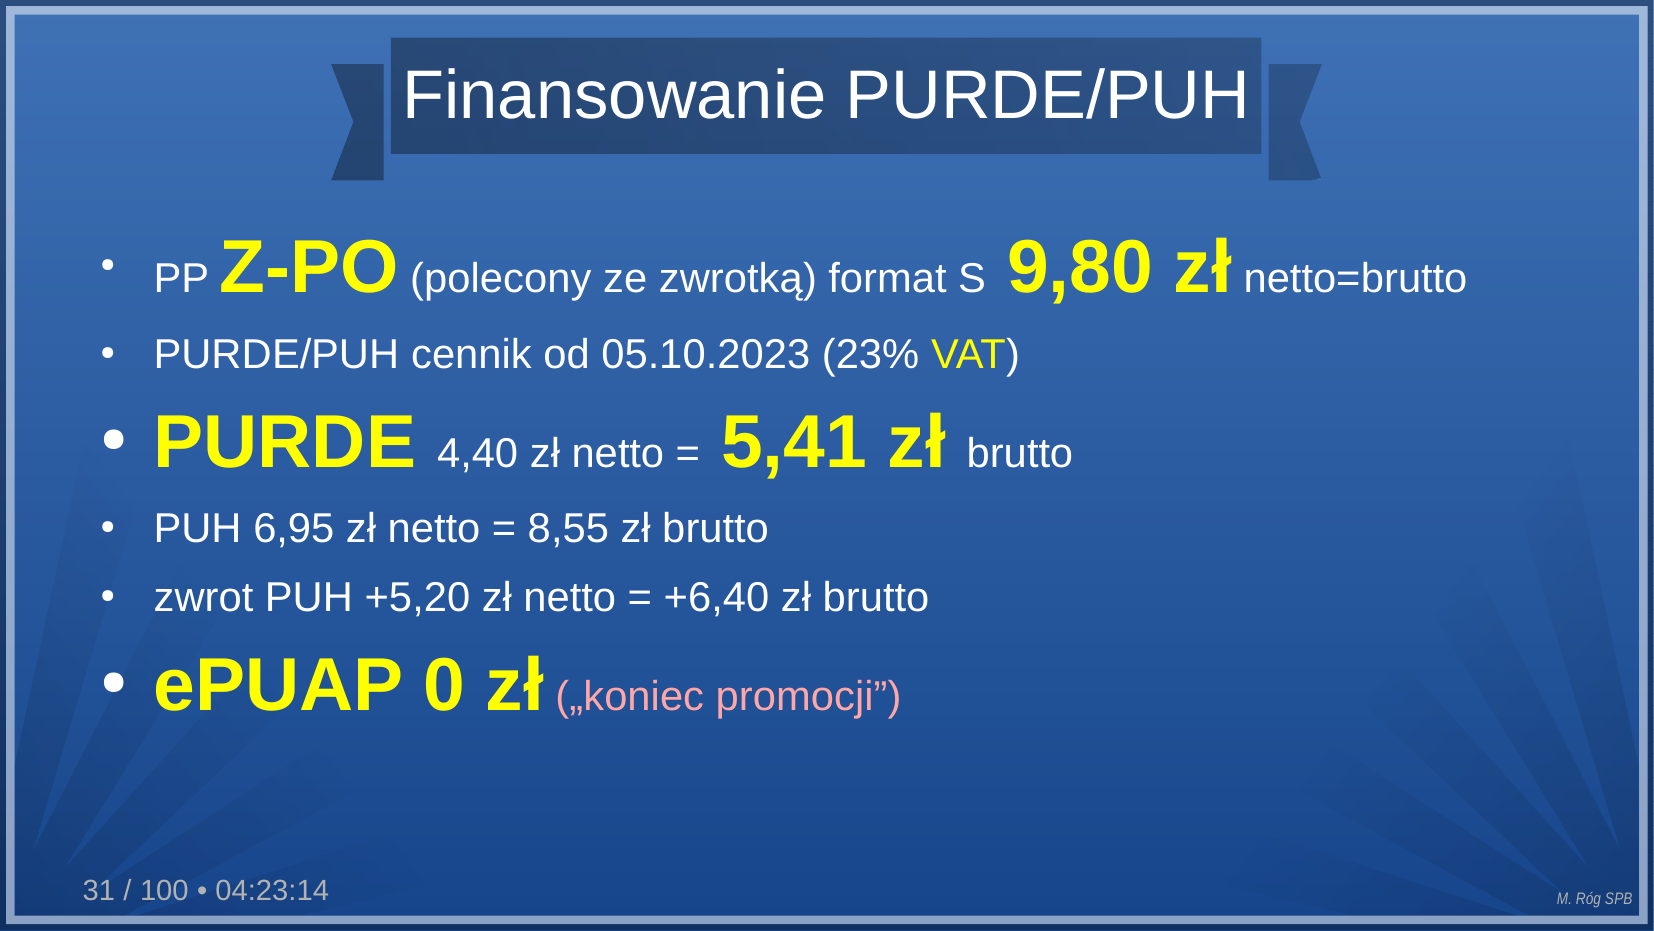

# Finansowanie PURDE/PUH
PP Z-PO (polecony ze zwrotką) format S 9,80 zł netto=brutto
PURDE/PUH cennik od 05.10.2023 (23% VAT)
PURDE 4,40 zł netto = 5,41 zł brutto
PUH 6,95 zł netto = 8,55 zł brutto
zwrot PUH +5,20 zł netto = +6,40 zł brutto
ePUAP 0 zł („koniec promocji”)